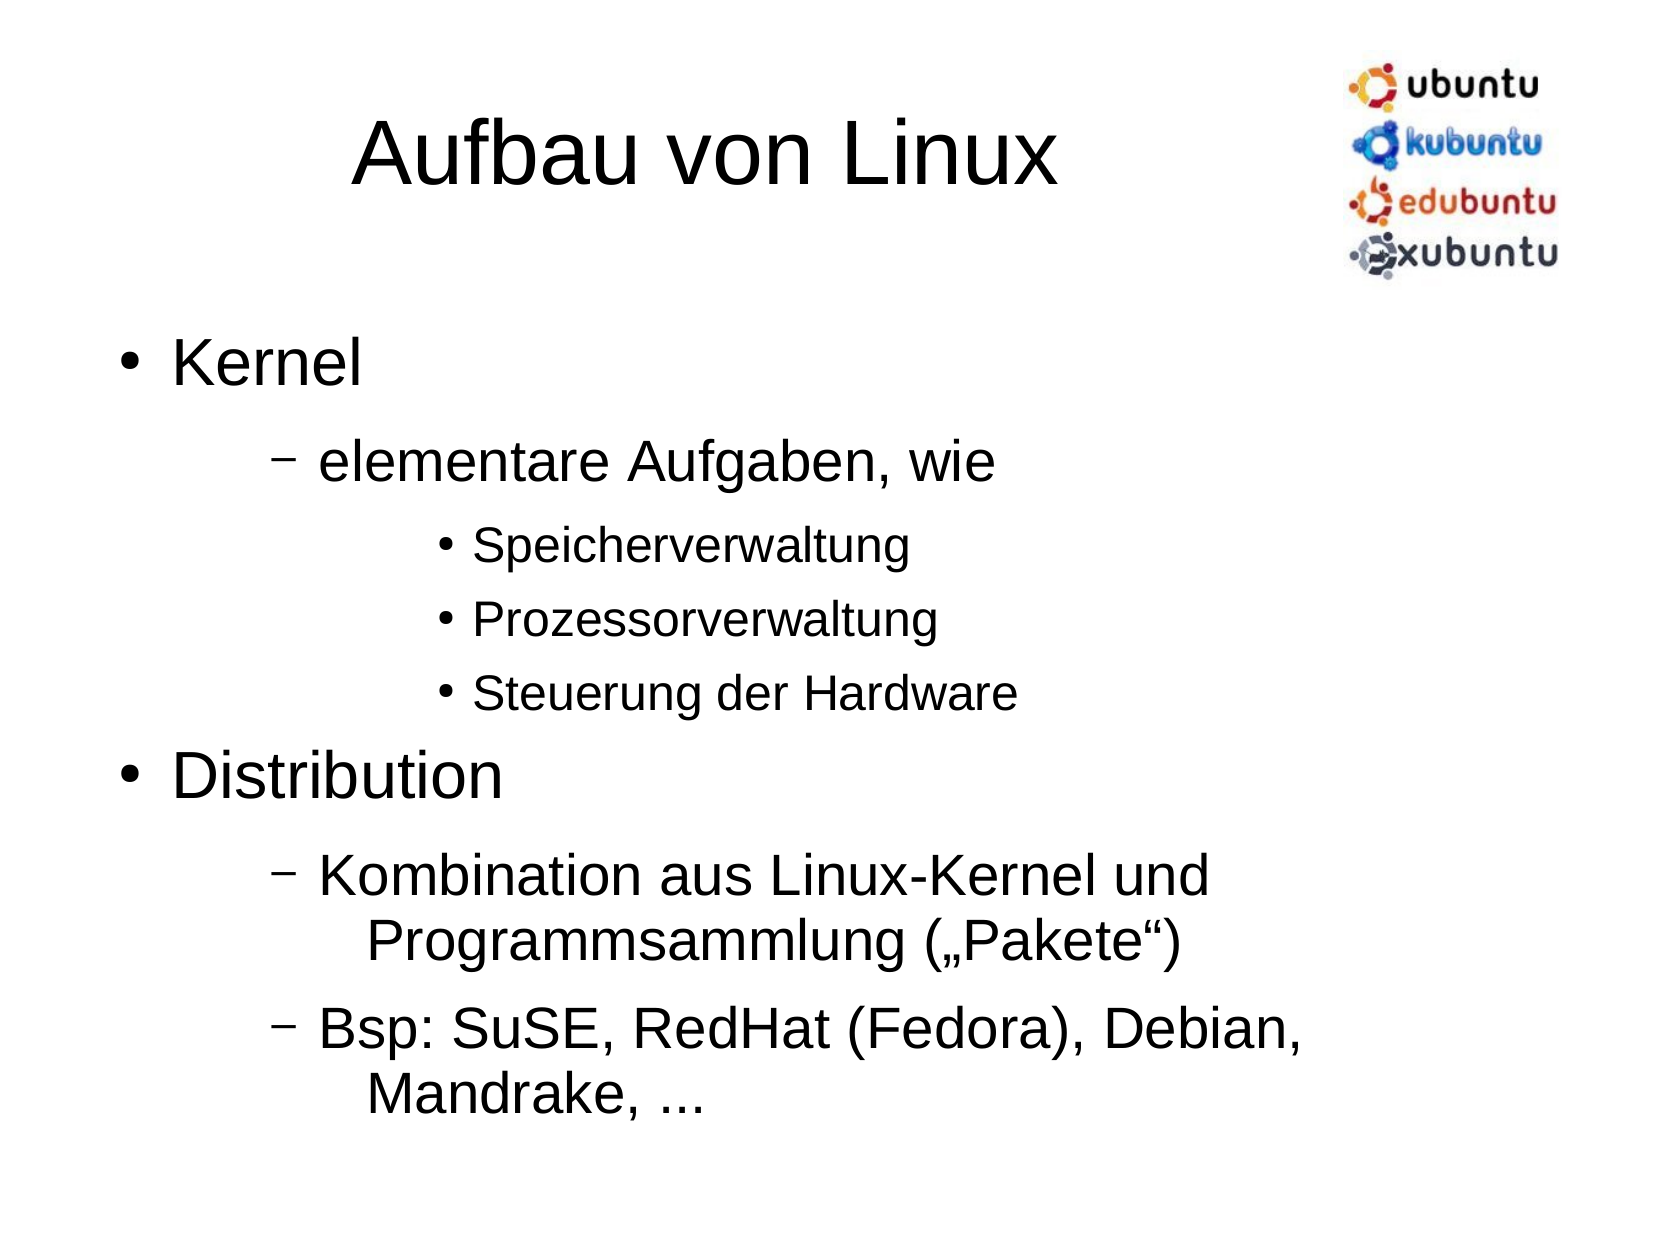

# Aufbau von Linux
Kernel
elementare Aufgaben, wie
Speicherverwaltung
Prozessorverwaltung
Steuerung der Hardware
Distribution
Kombination aus Linux-Kernel und Programmsammlung („Pakete“)
Bsp: SuSE, RedHat (Fedora), Debian, Mandrake, ...